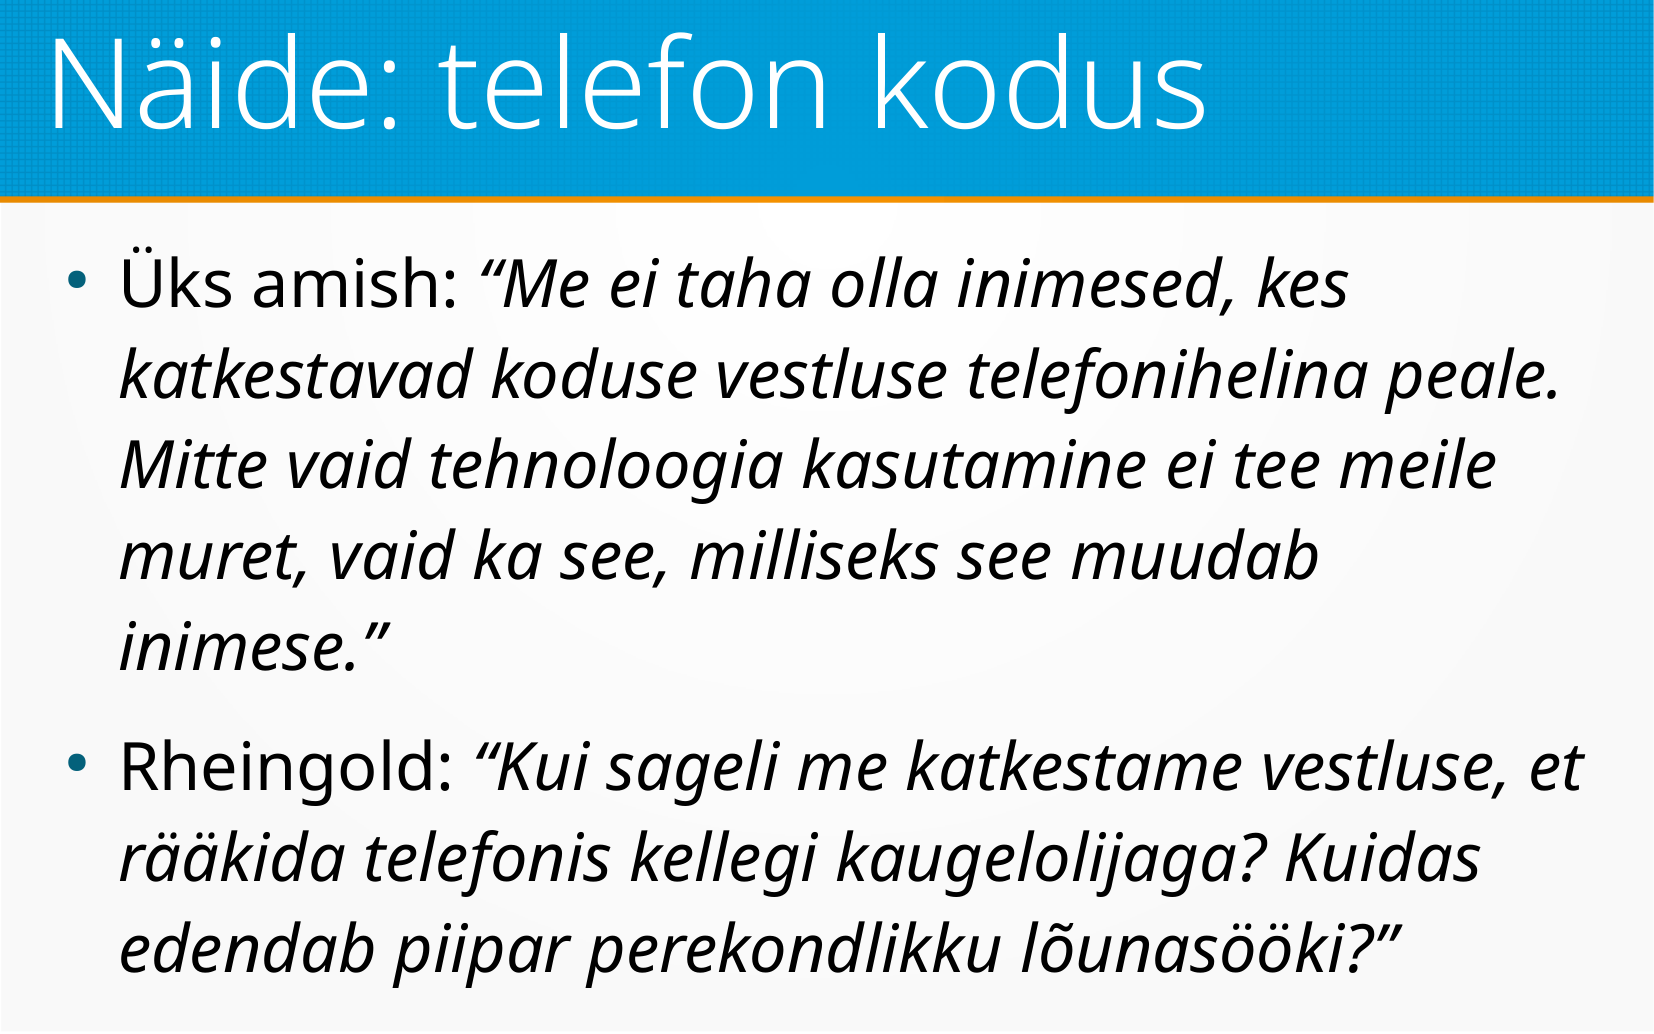

# Näide: telefon kodus
Üks amish: “Me ei taha olla inimesed, kes katkestavad koduse vestluse telefonihelina peale. Mitte vaid tehnoloogia kasutamine ei tee meile muret, vaid ka see, milliseks see muudab inimese.”
Rheingold: “Kui sageli me katkestame vestluse, et rääkida telefonis kellegi kaugelolijaga? Kuidas edendab piipar perekondlikku lõunasööki?”